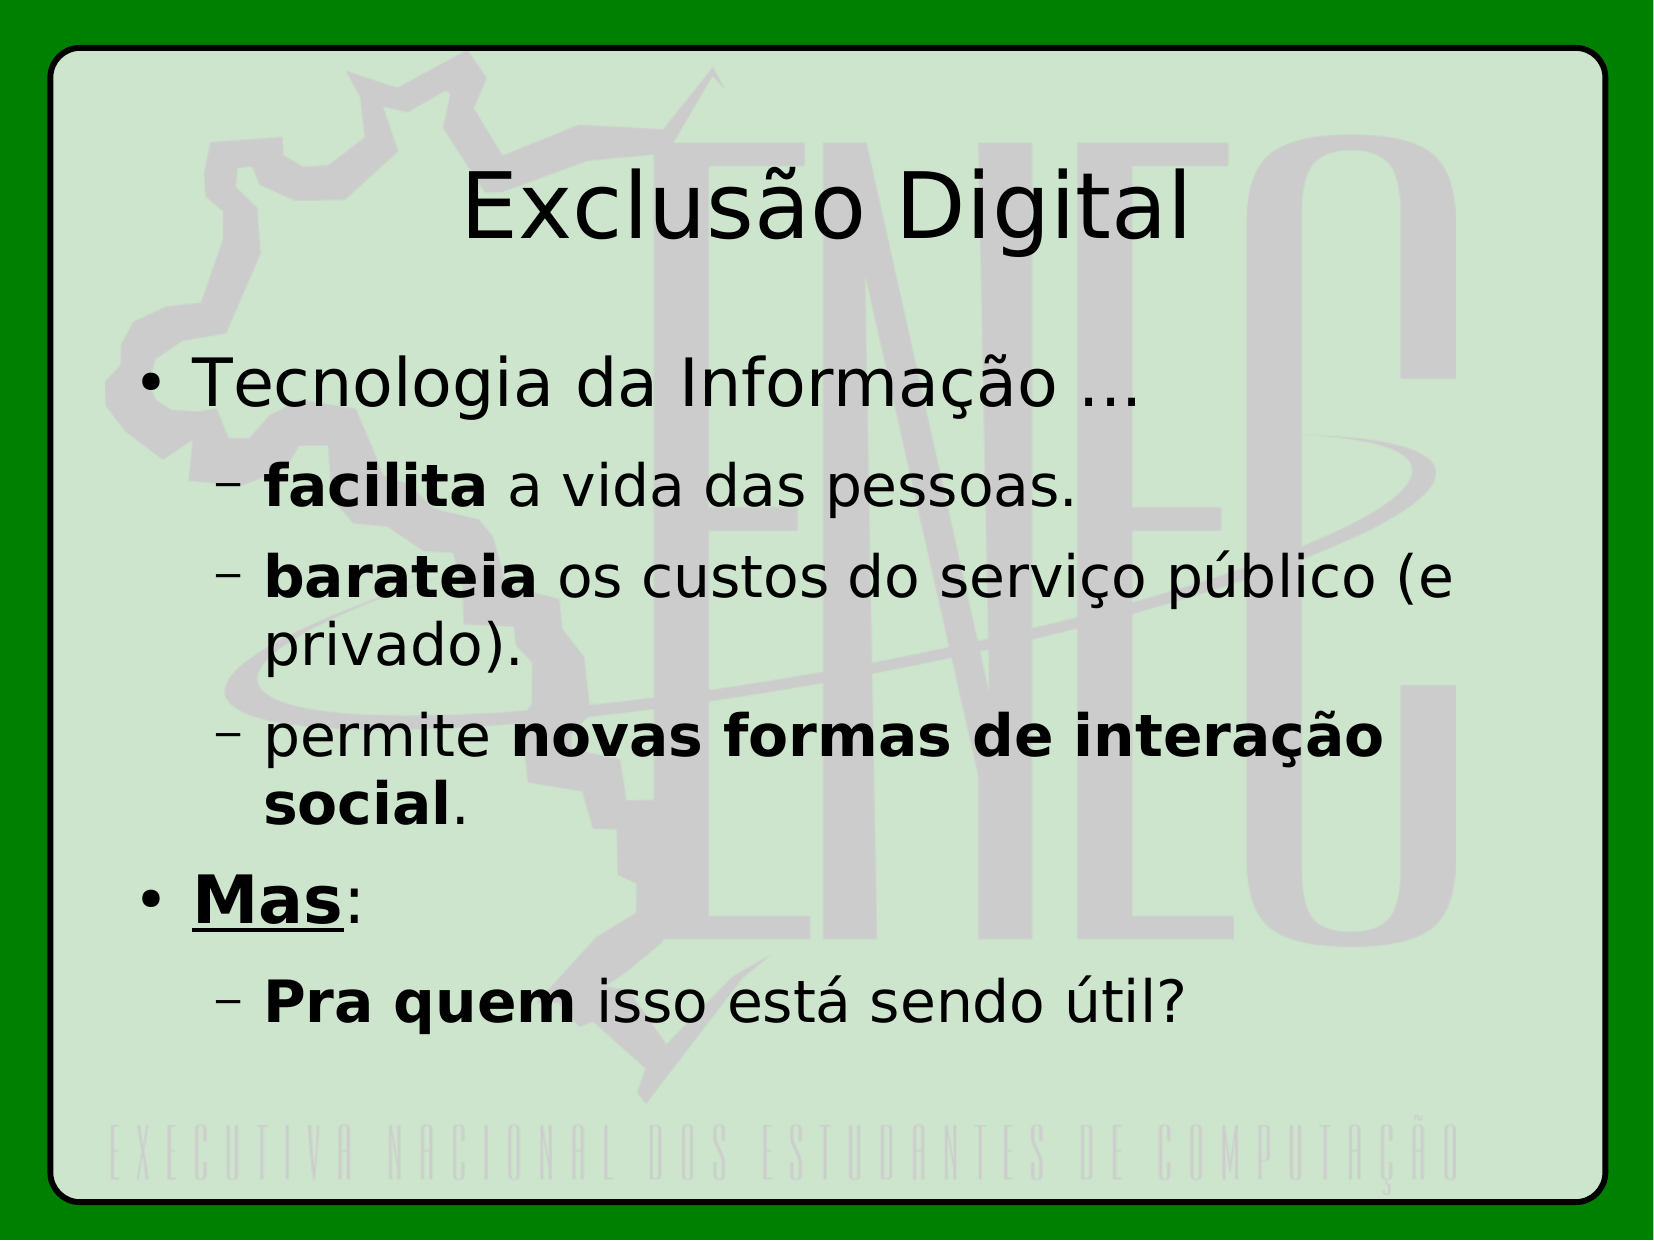

# Exclusão Digital
Tecnologia da Informação ...
facilita a vida das pessoas.
barateia os custos do serviço público (e privado).
permite novas formas de interação social.
Mas:
Pra quem isso está sendo útil?